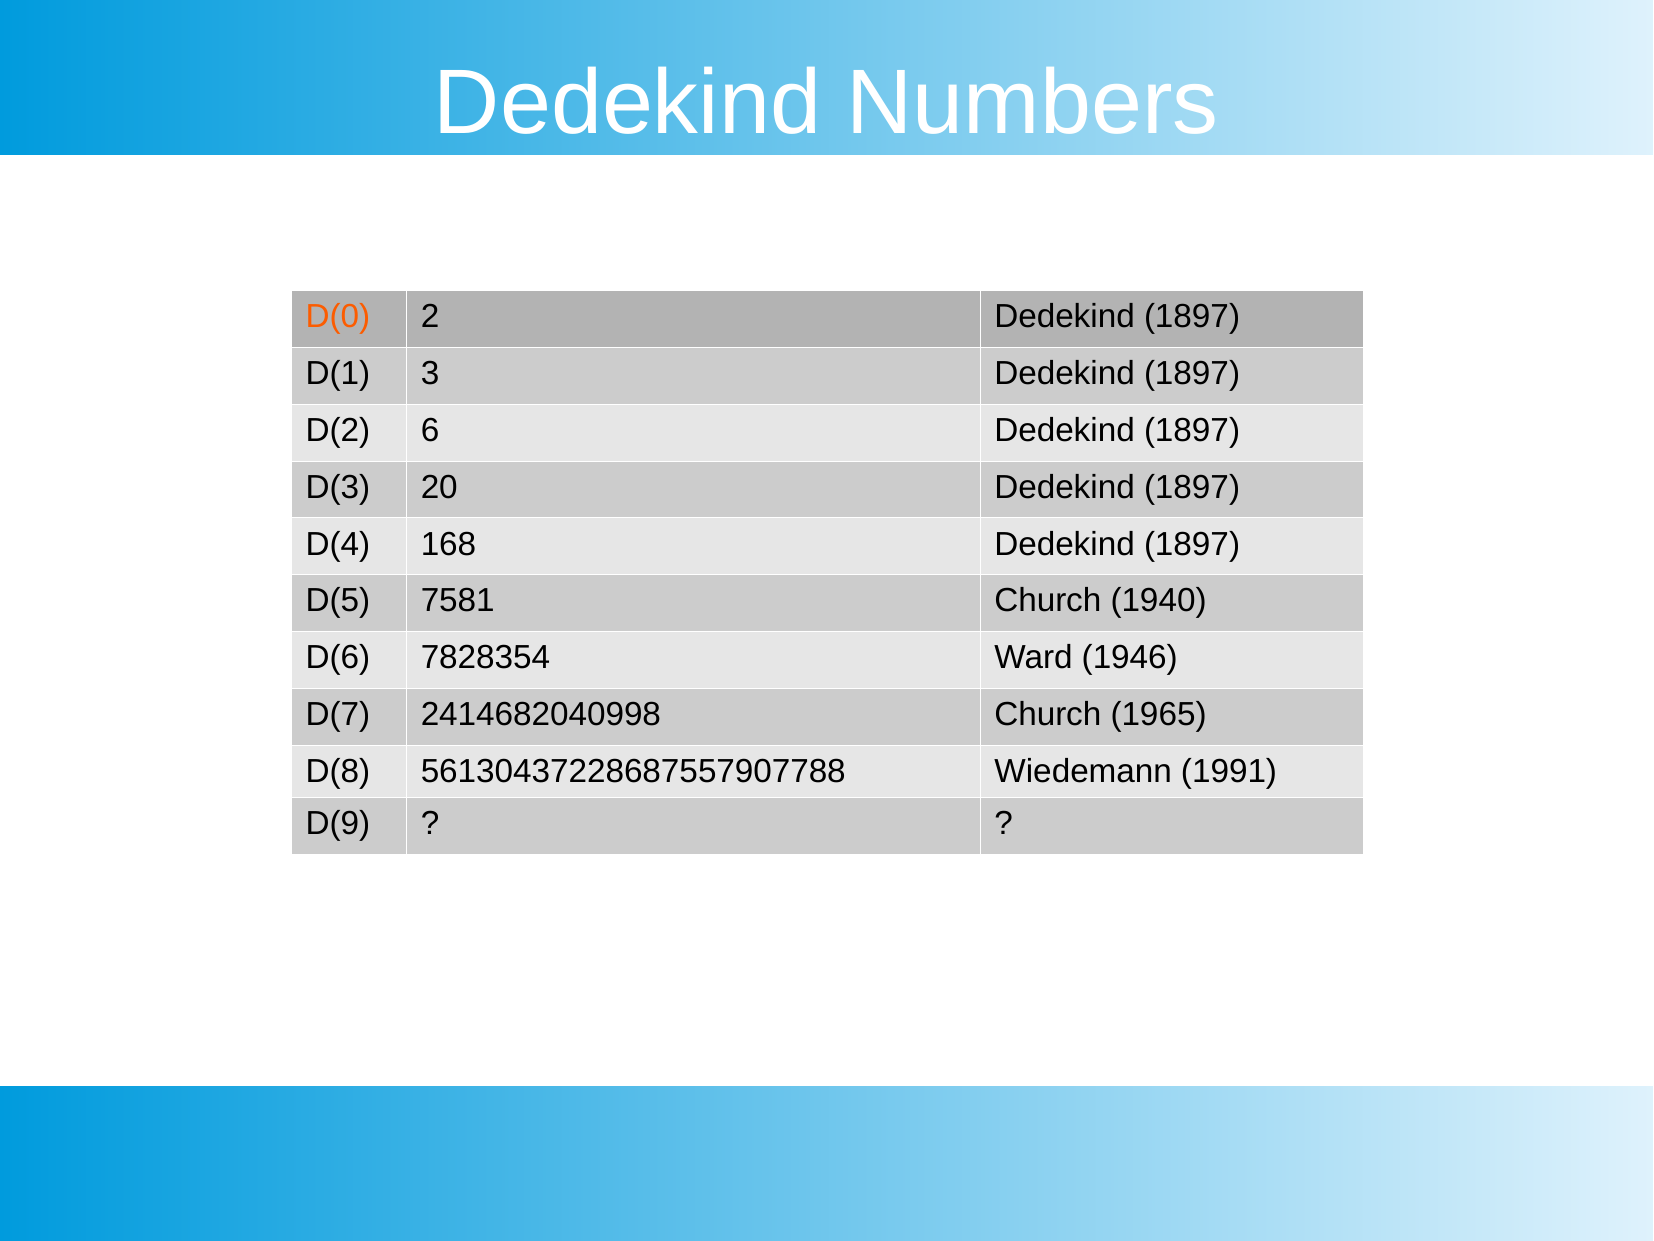

# Dedekind Numbers
| D(0) | 2 | Dedekind (1897) |
| --- | --- | --- |
| D(1) | 3 | Dedekind (1897) |
| D(2) | 6 | Dedekind (1897) |
| D(3) | 20 | Dedekind (1897) |
| D(4) | 168 | Dedekind (1897) |
| D(5) | 7581 | Church (1940) |
| D(6) | 7828354 | Ward (1946) |
| D(7) | 2414682040998 | Church (1965) |
| D(8) | 56130437228687557907788 | Wiedemann (1991) |
| D(9) | ? | ? |